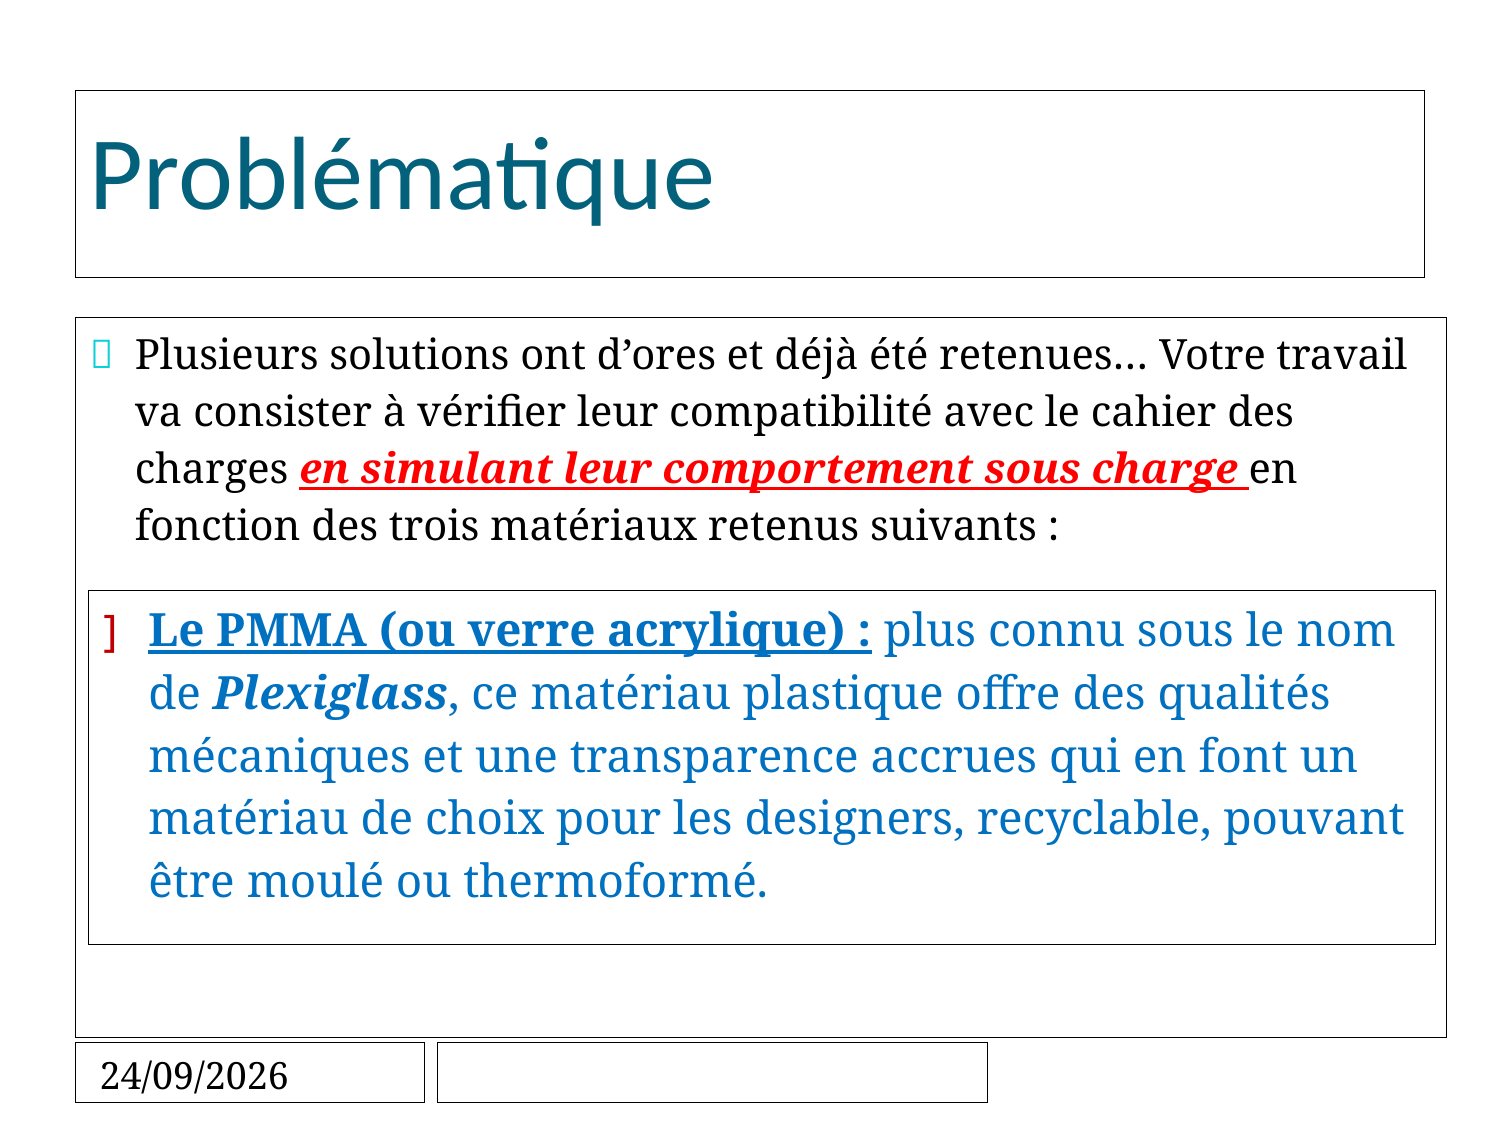

# Problématique
Plusieurs solutions ont d’ores et déjà été retenues… Votre travail va consister à vérifier leur compatibilité avec le cahier des charges en simulant leur comportement sous charge en fonction des trois matériaux retenus suivants :
Le PMMA (ou verre acrylique) : plus connu sous le nom de Plexiglass, ce matériau plastique offre des qualités mécaniques et une transparence accrues qui en font un matériau de choix pour les designers, recyclable, pouvant être moulé ou thermoformé.